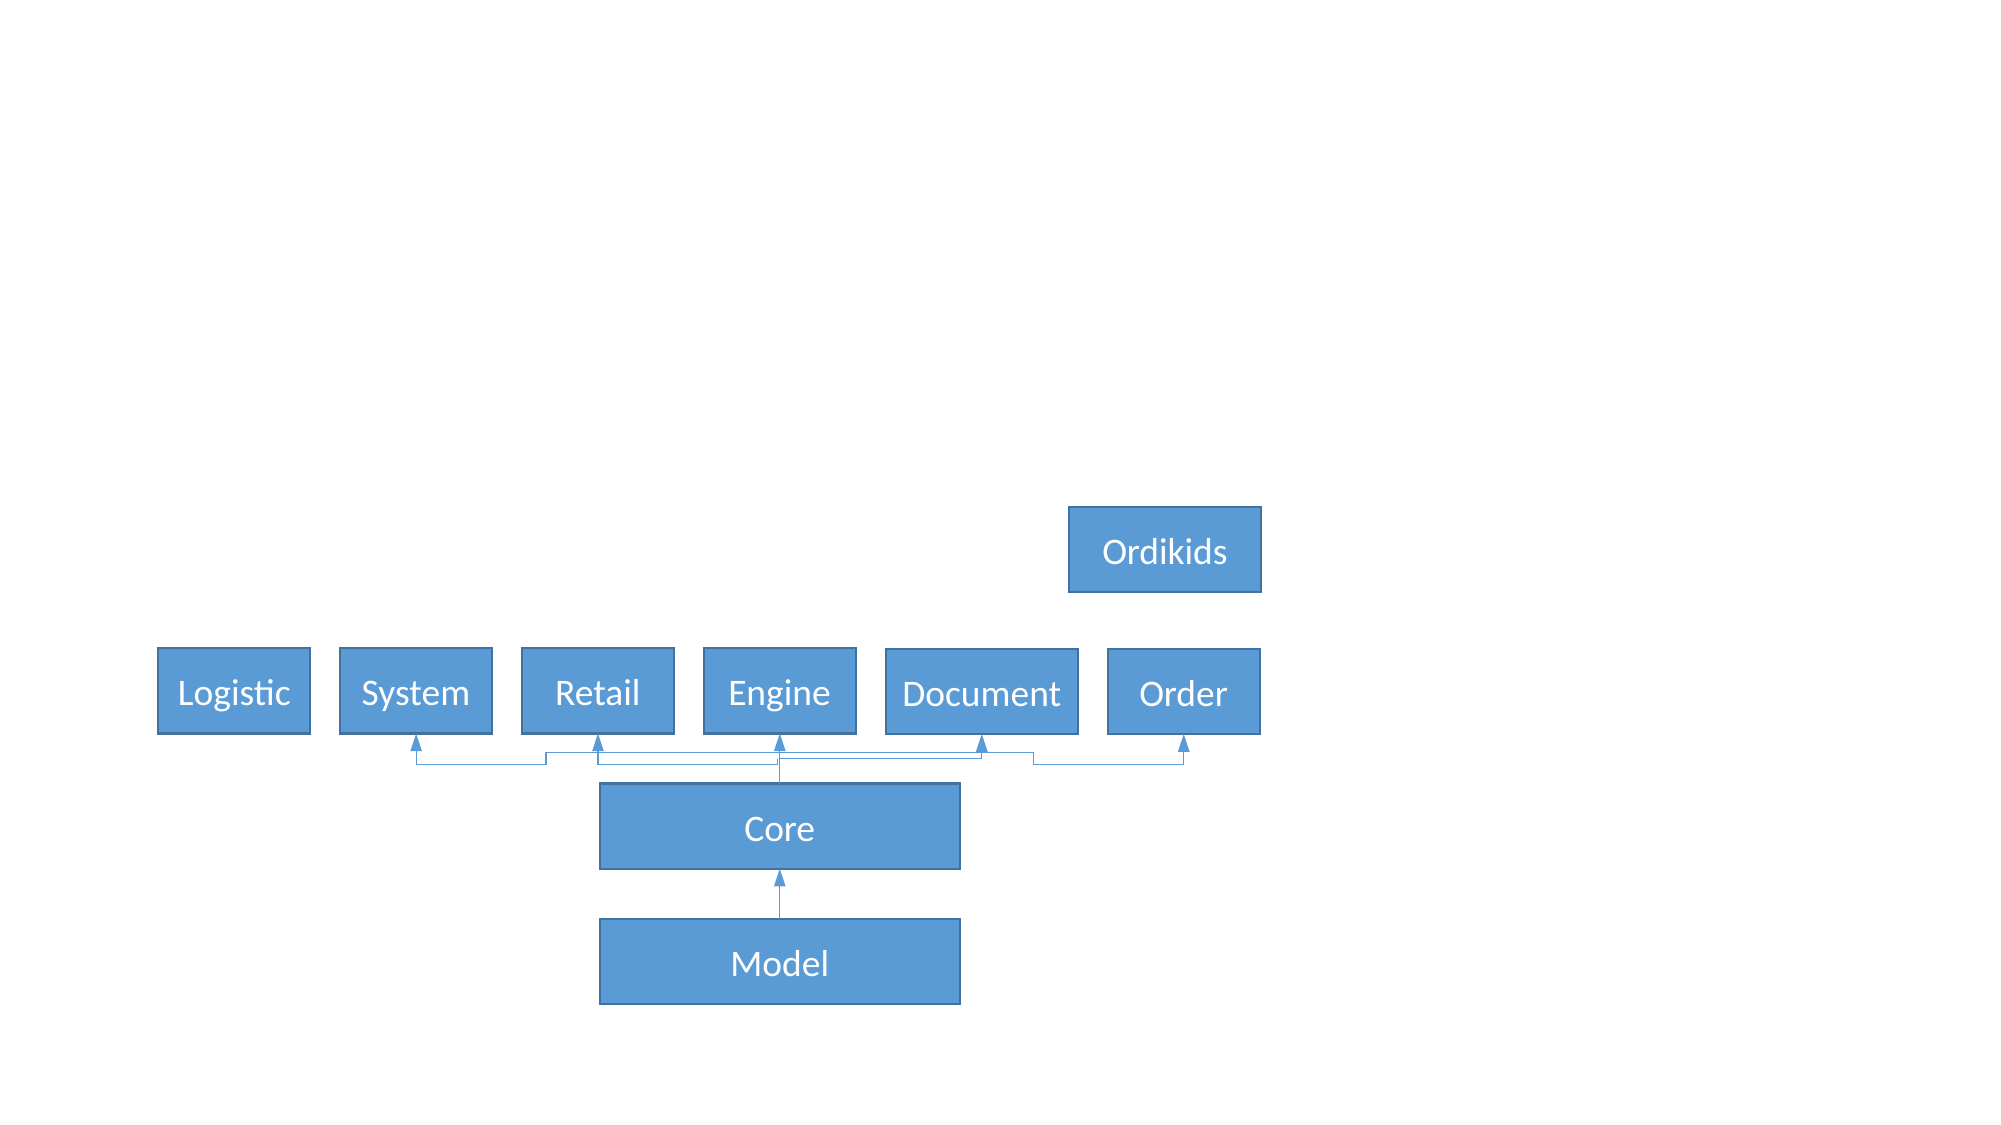

Ordikids
Logistic
System
Retail
Engine
Document
Order
Core
Model